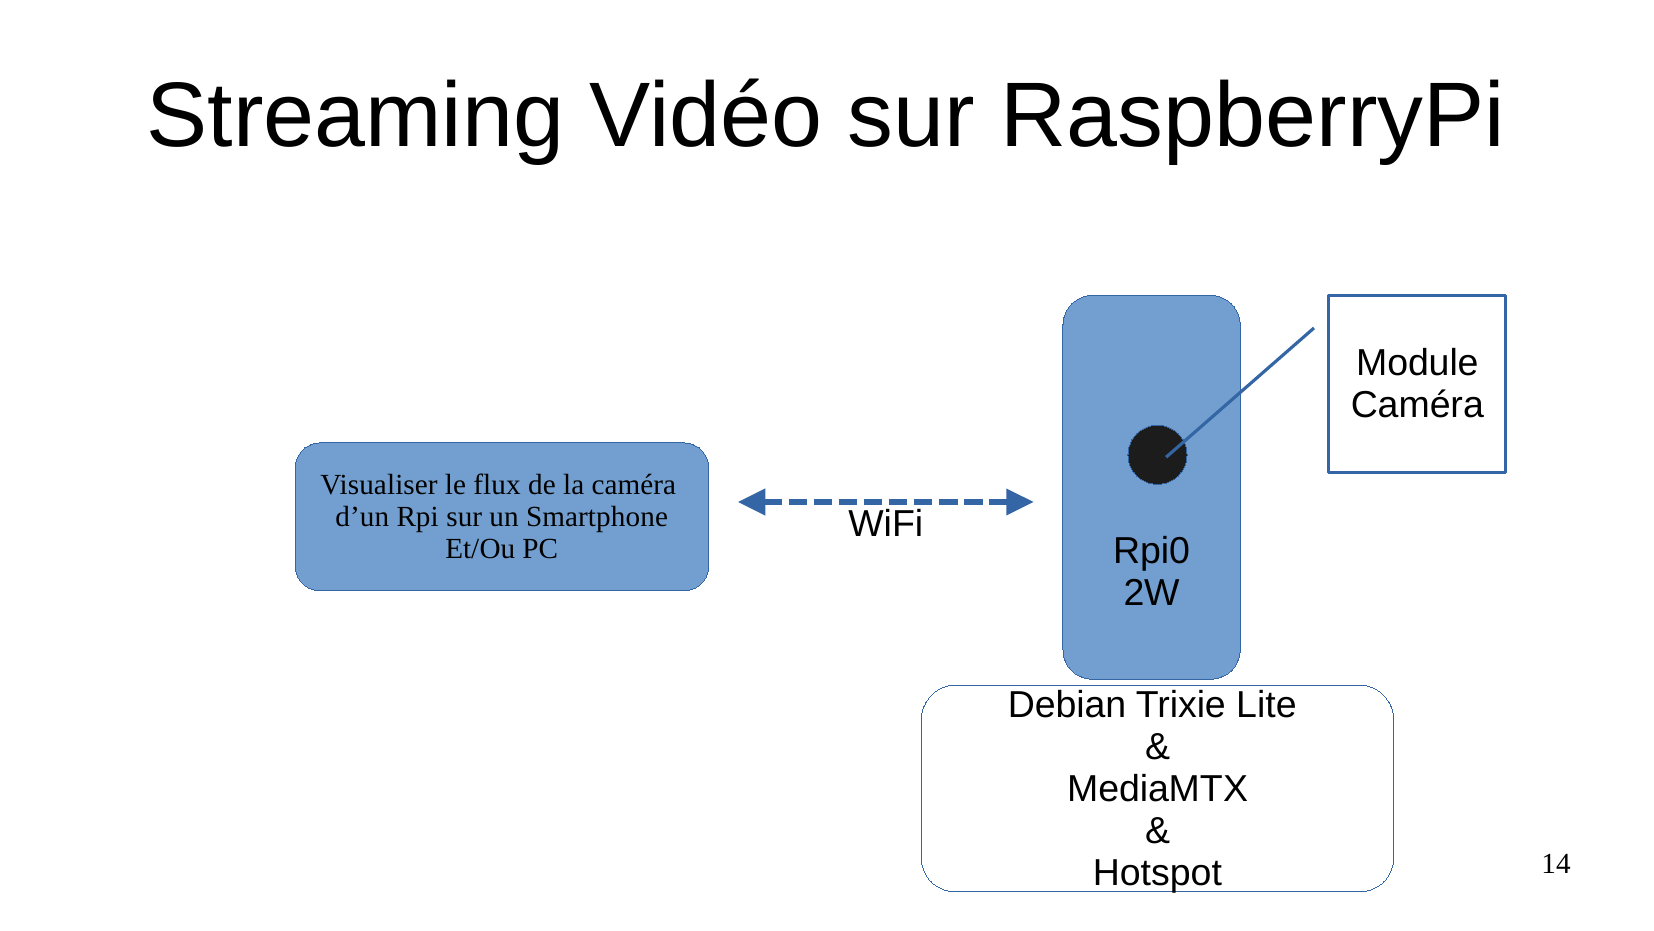

# Streaming Vidéo sur RaspberryPi
Rpi0 2W
Module
Caméra
Visualiser le flux de la caméra
d’un Rpi sur un Smartphone
Et/Ou PC
WiFi
Debian Trixie Lite
&
MediaMTX
&
Hotspot
14